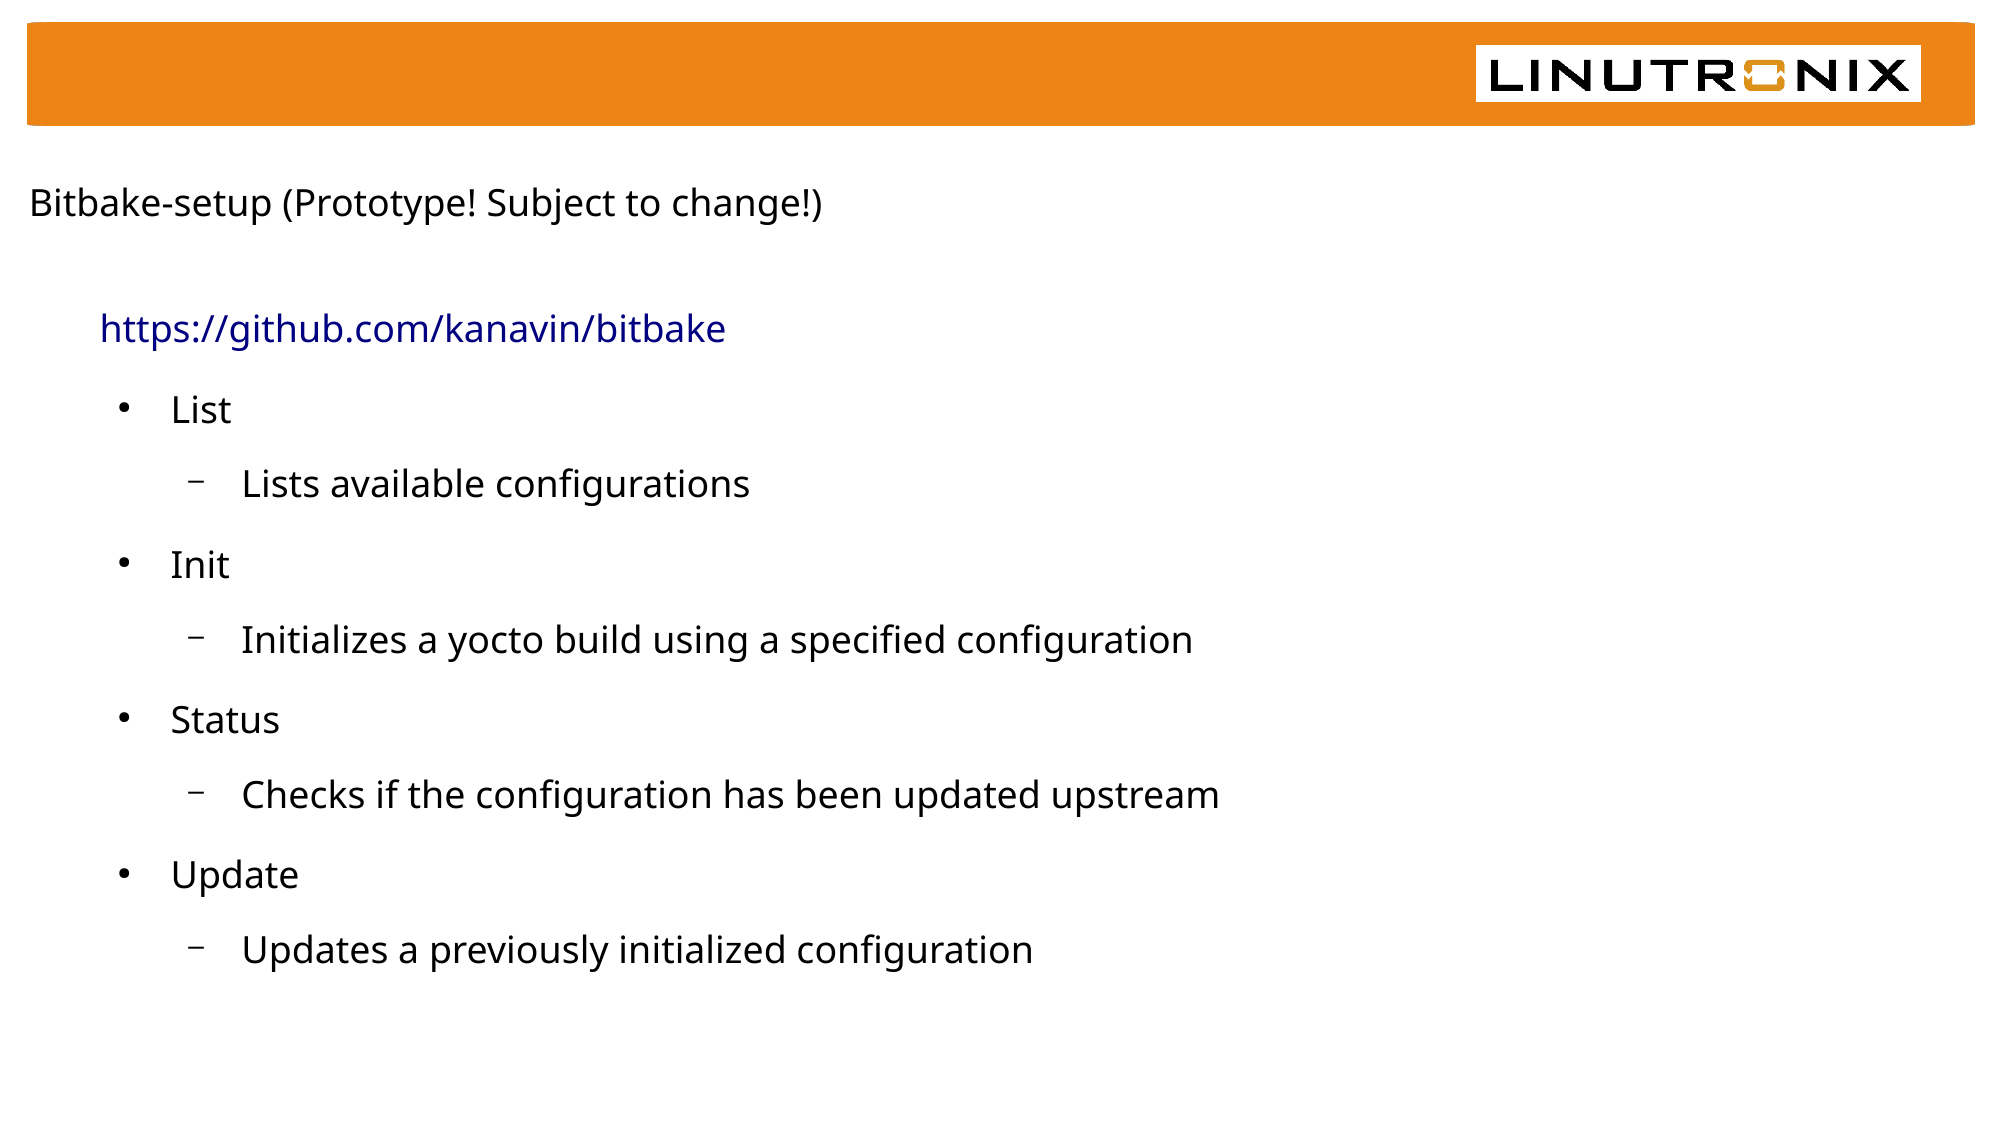

# Bitbake-setup (Prototype! Subject to change!)
https://github.com/kanavin/bitbake
List
Lists available configurations
Init
Initializes a yocto build using a specified configuration
Status
Checks if the configuration has been updated upstream
Update
Updates a previously initialized configuration